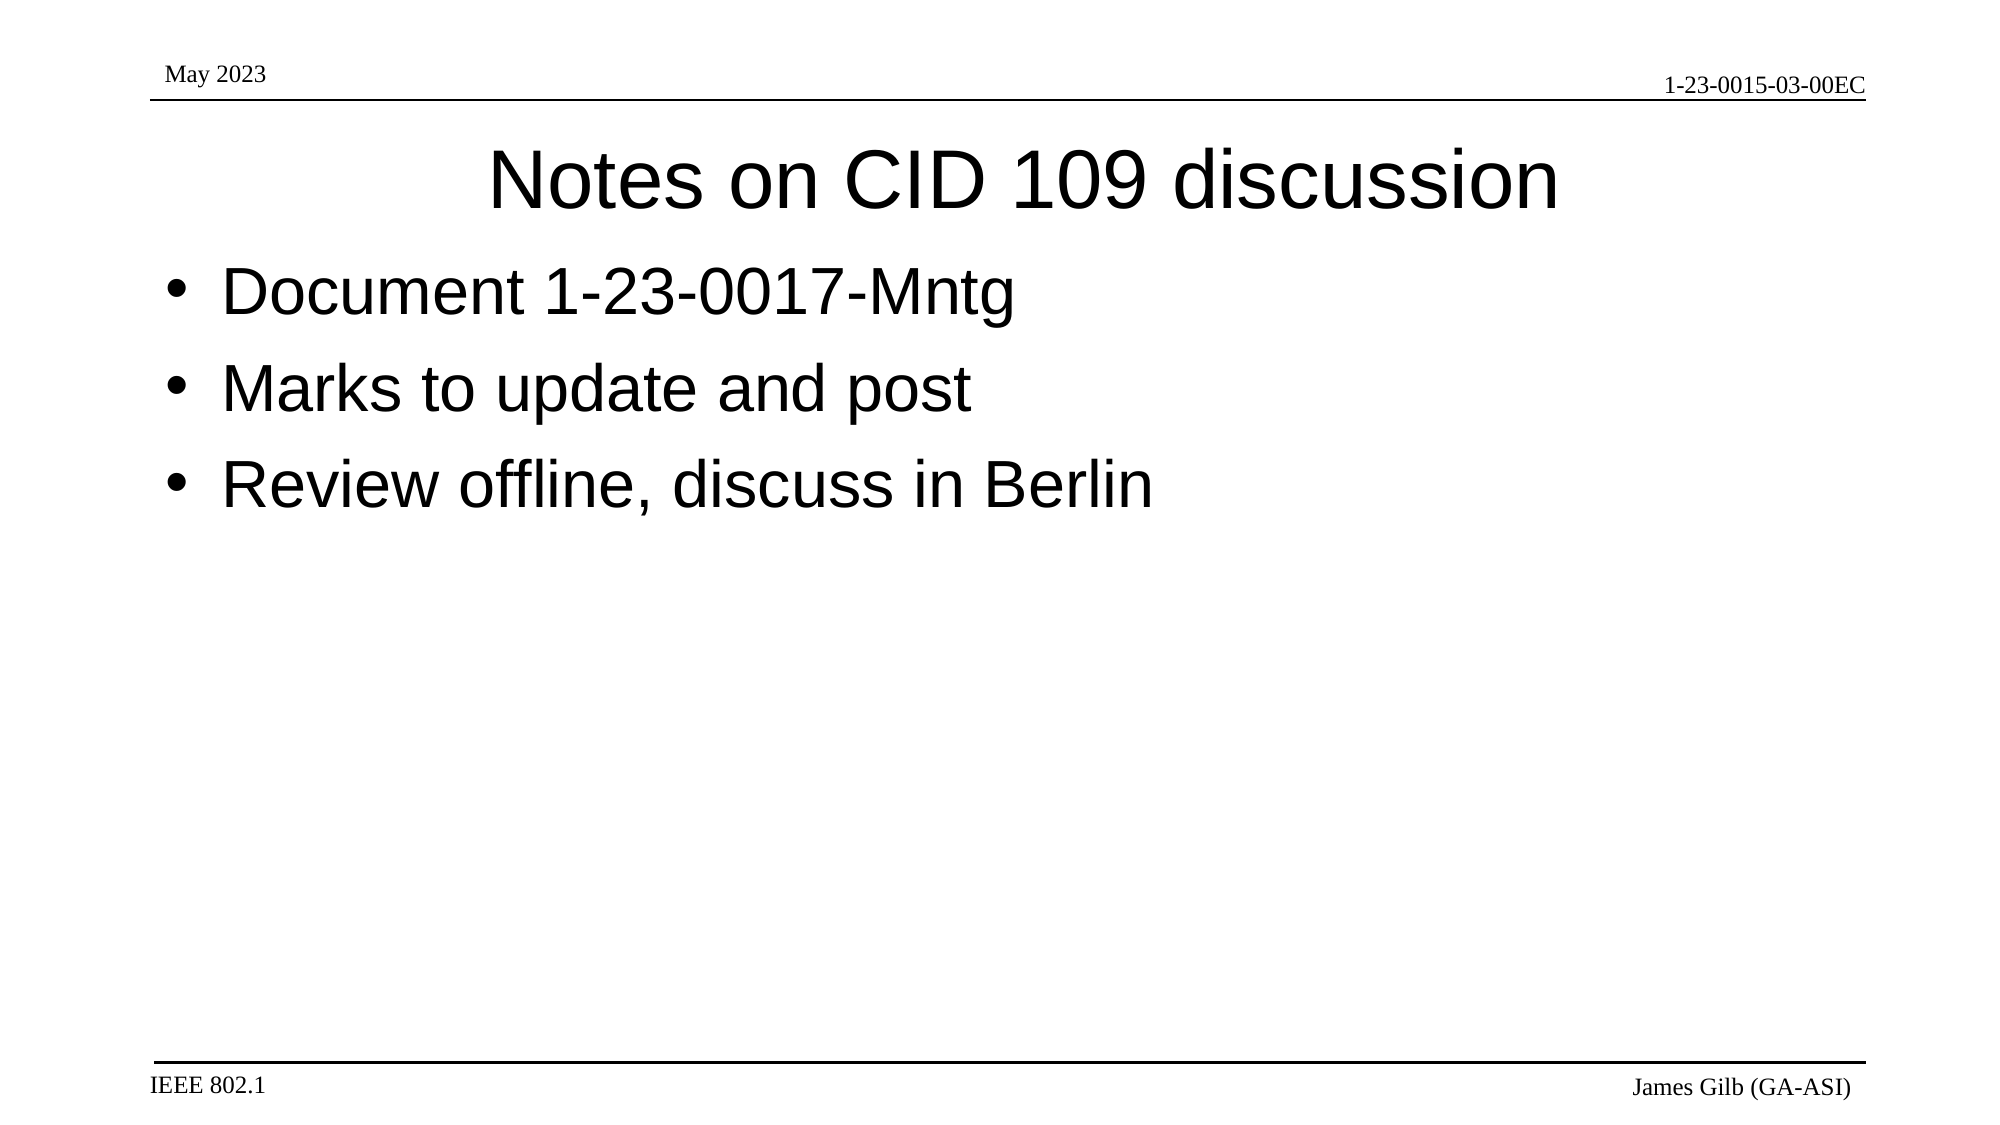

# Notes on CID 109 discussion
Document 1-23-0017-Mntg
Marks to update and post
Review offline, discuss in Berlin